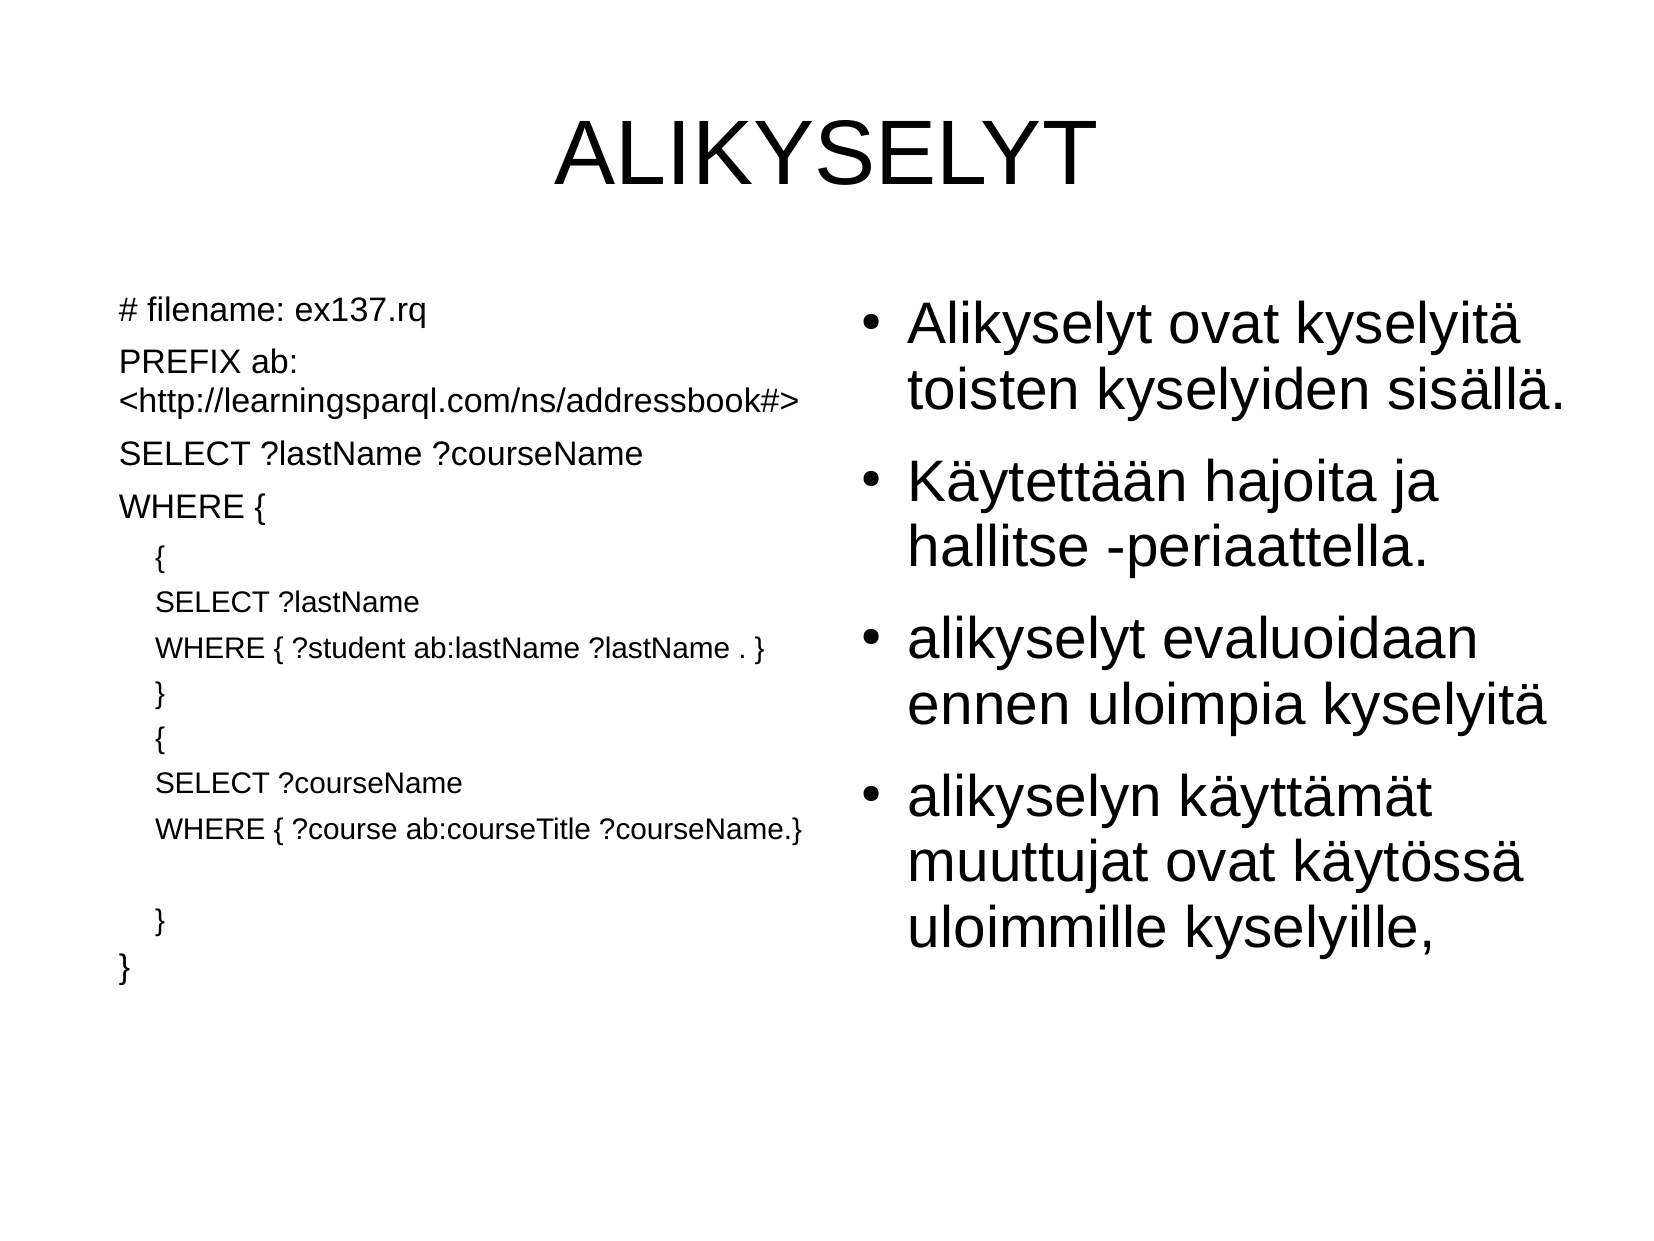

# ALIKYSELYT
# filename: ex137.rq
PREFIX ab: <http://learningsparql.com/ns/addressbook#>
SELECT ?lastName ?courseName
WHERE {
{
SELECT ?lastName
WHERE { ?student ab:lastName ?lastName . }
}
{
SELECT ?courseName
WHERE { ?course ab:courseTitle ?courseName.}
}
}
Alikyselyt ovat kyselyitä toisten kyselyiden sisällä.
Käytettään hajoita ja hallitse -periaattella.
alikyselyt evaluoidaan ennen uloimpia kyselyitä
alikyselyn käyttämät muuttujat ovat käytössä uloimmille kyselyille,